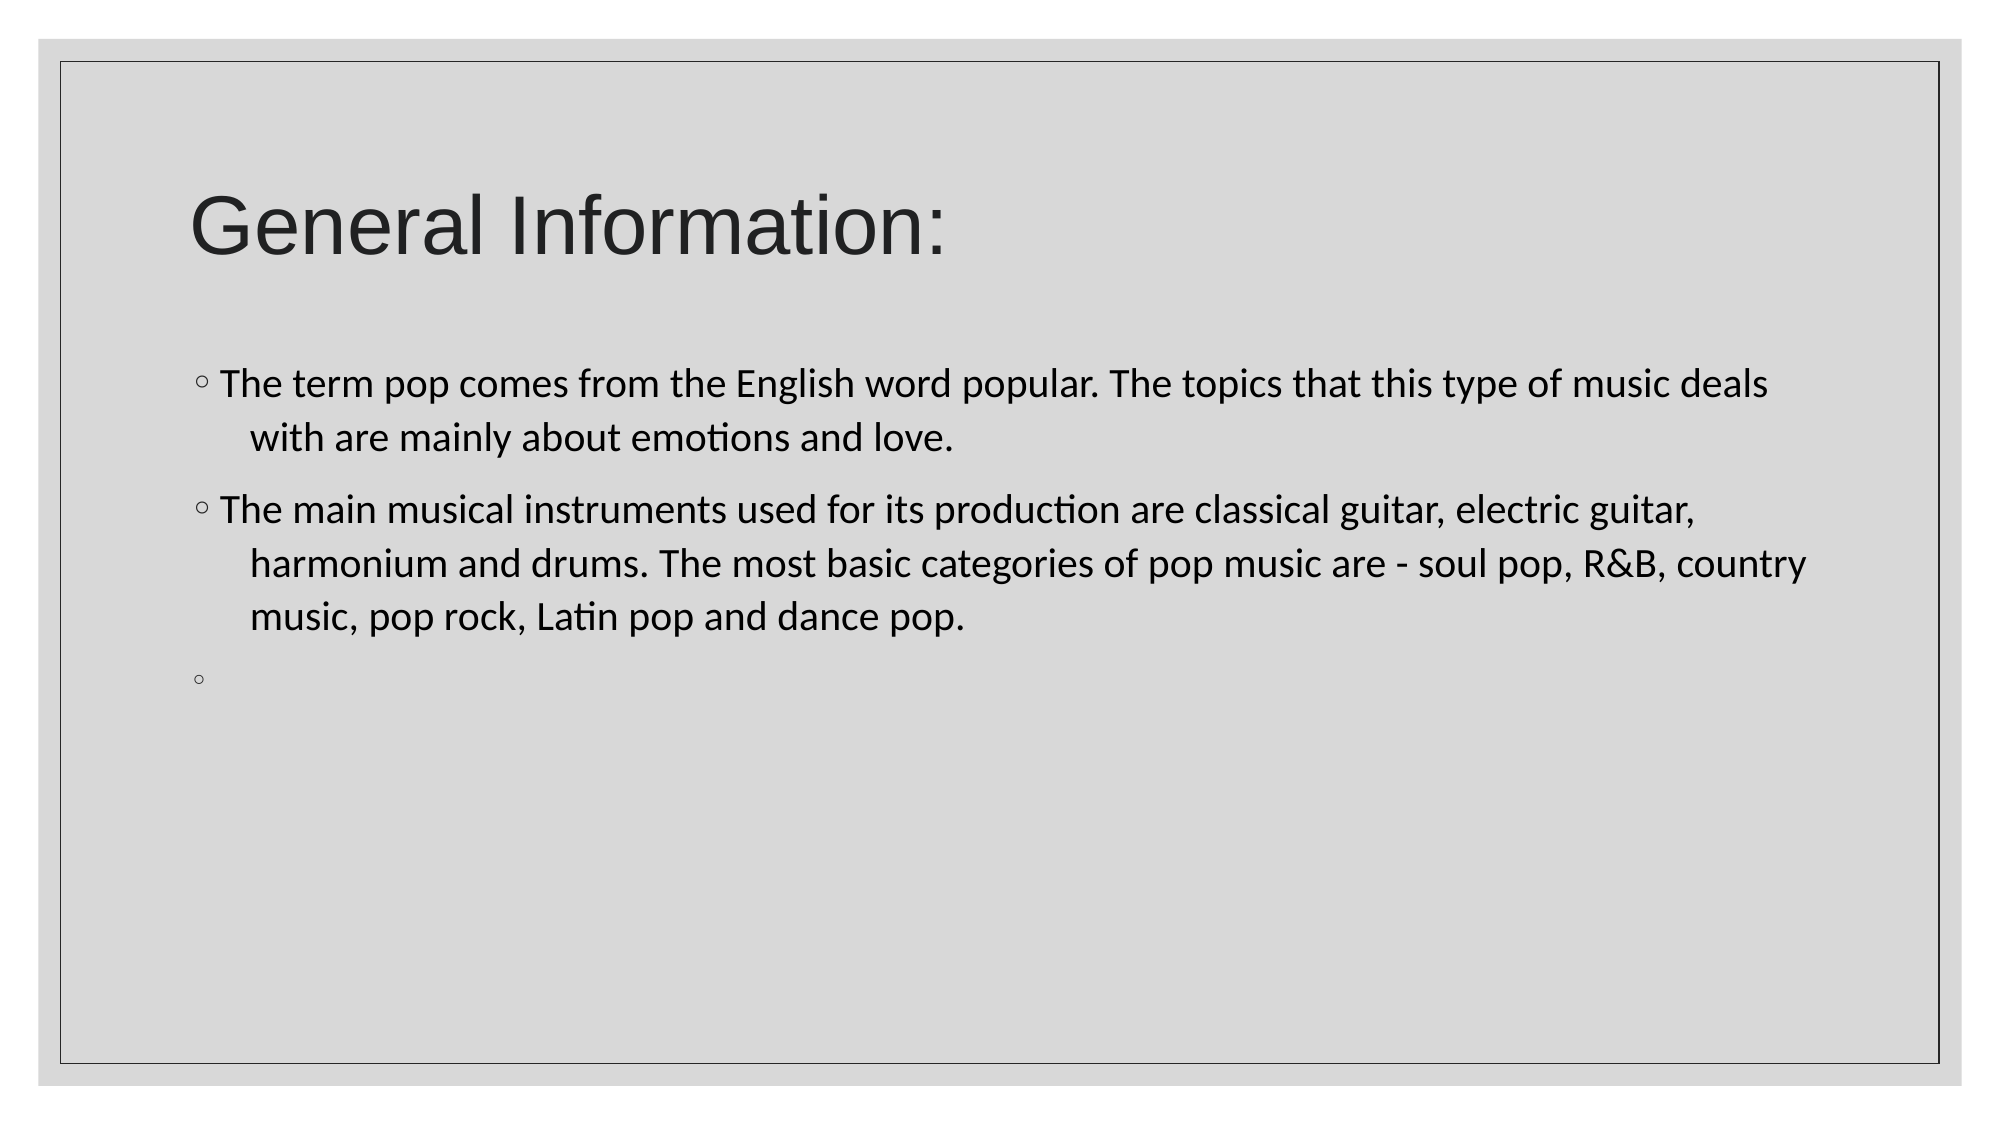

# General Information:
The term pop comes from the English word popular. The topics that this type of music deals with are mainly about emotions and love.
The main musical instruments used for its production are classical guitar, electric guitar, harmonium and drums. The most basic categories of pop music are - soul pop, R&B, country music, pop rock, Latin pop and dance pop.